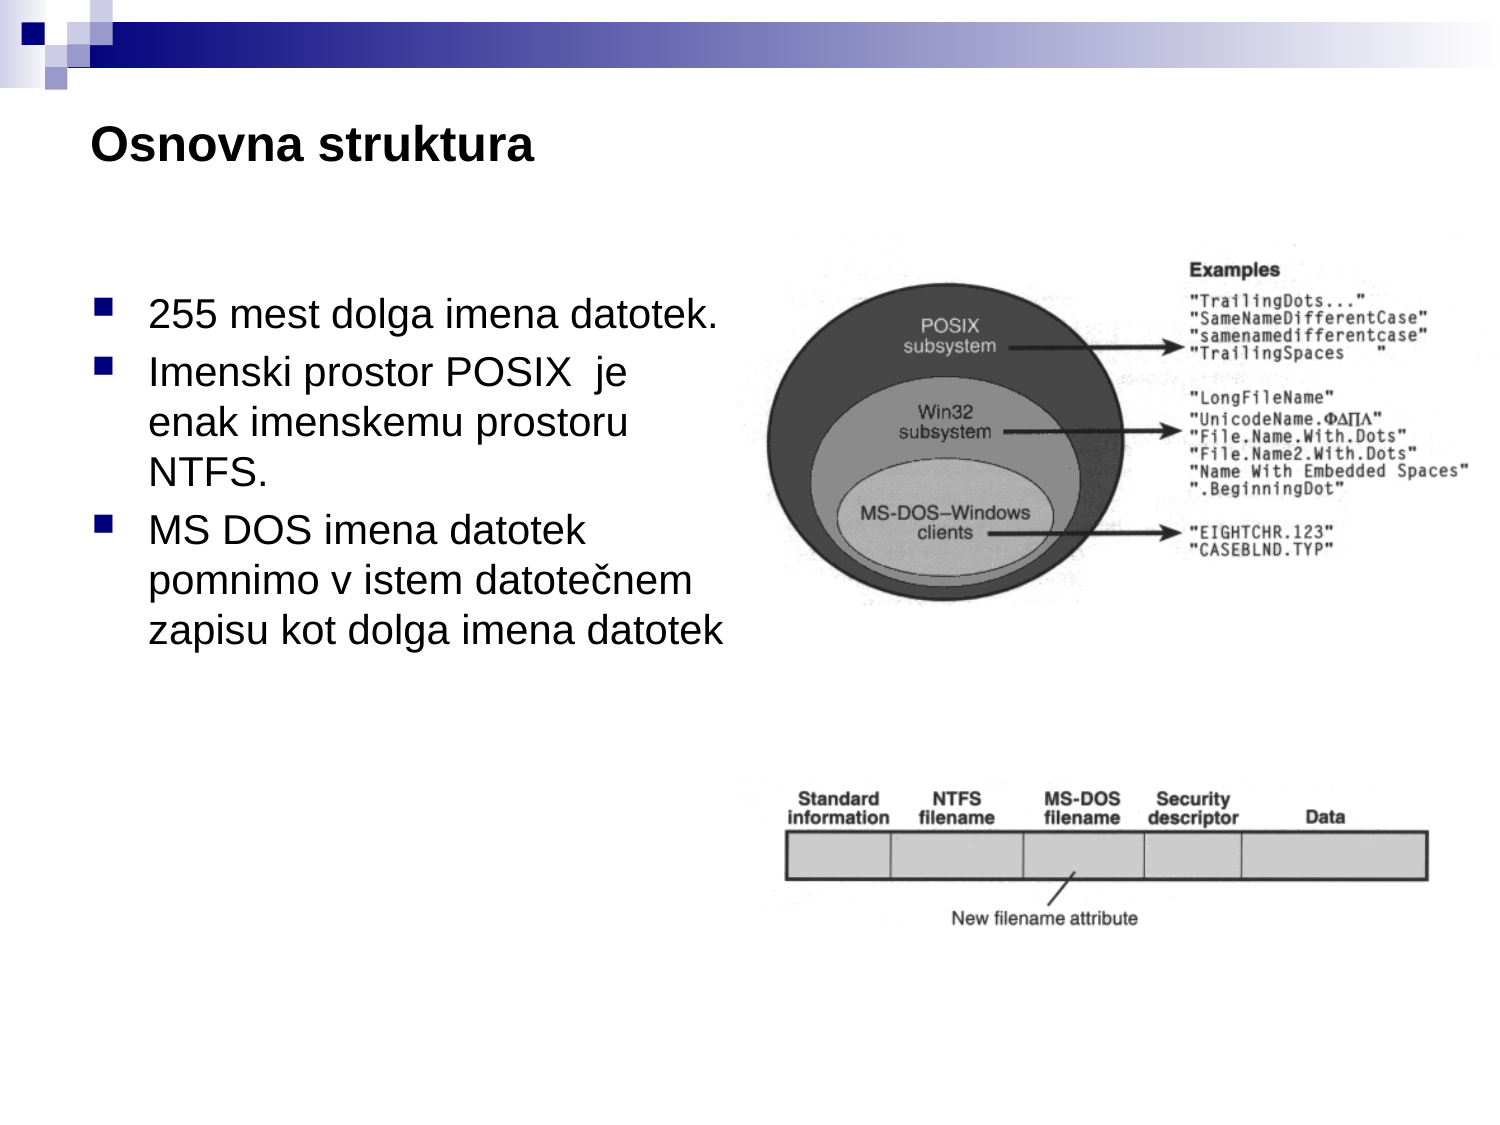

Osnovna struktura
# 255 mest dolga imena datotek.
Imenski prostor POSIX je enak imenskemu prostoru NTFS.
MS DOS imena datotek pomnimo v istem datotečnem zapisu kot dolga imena datotek